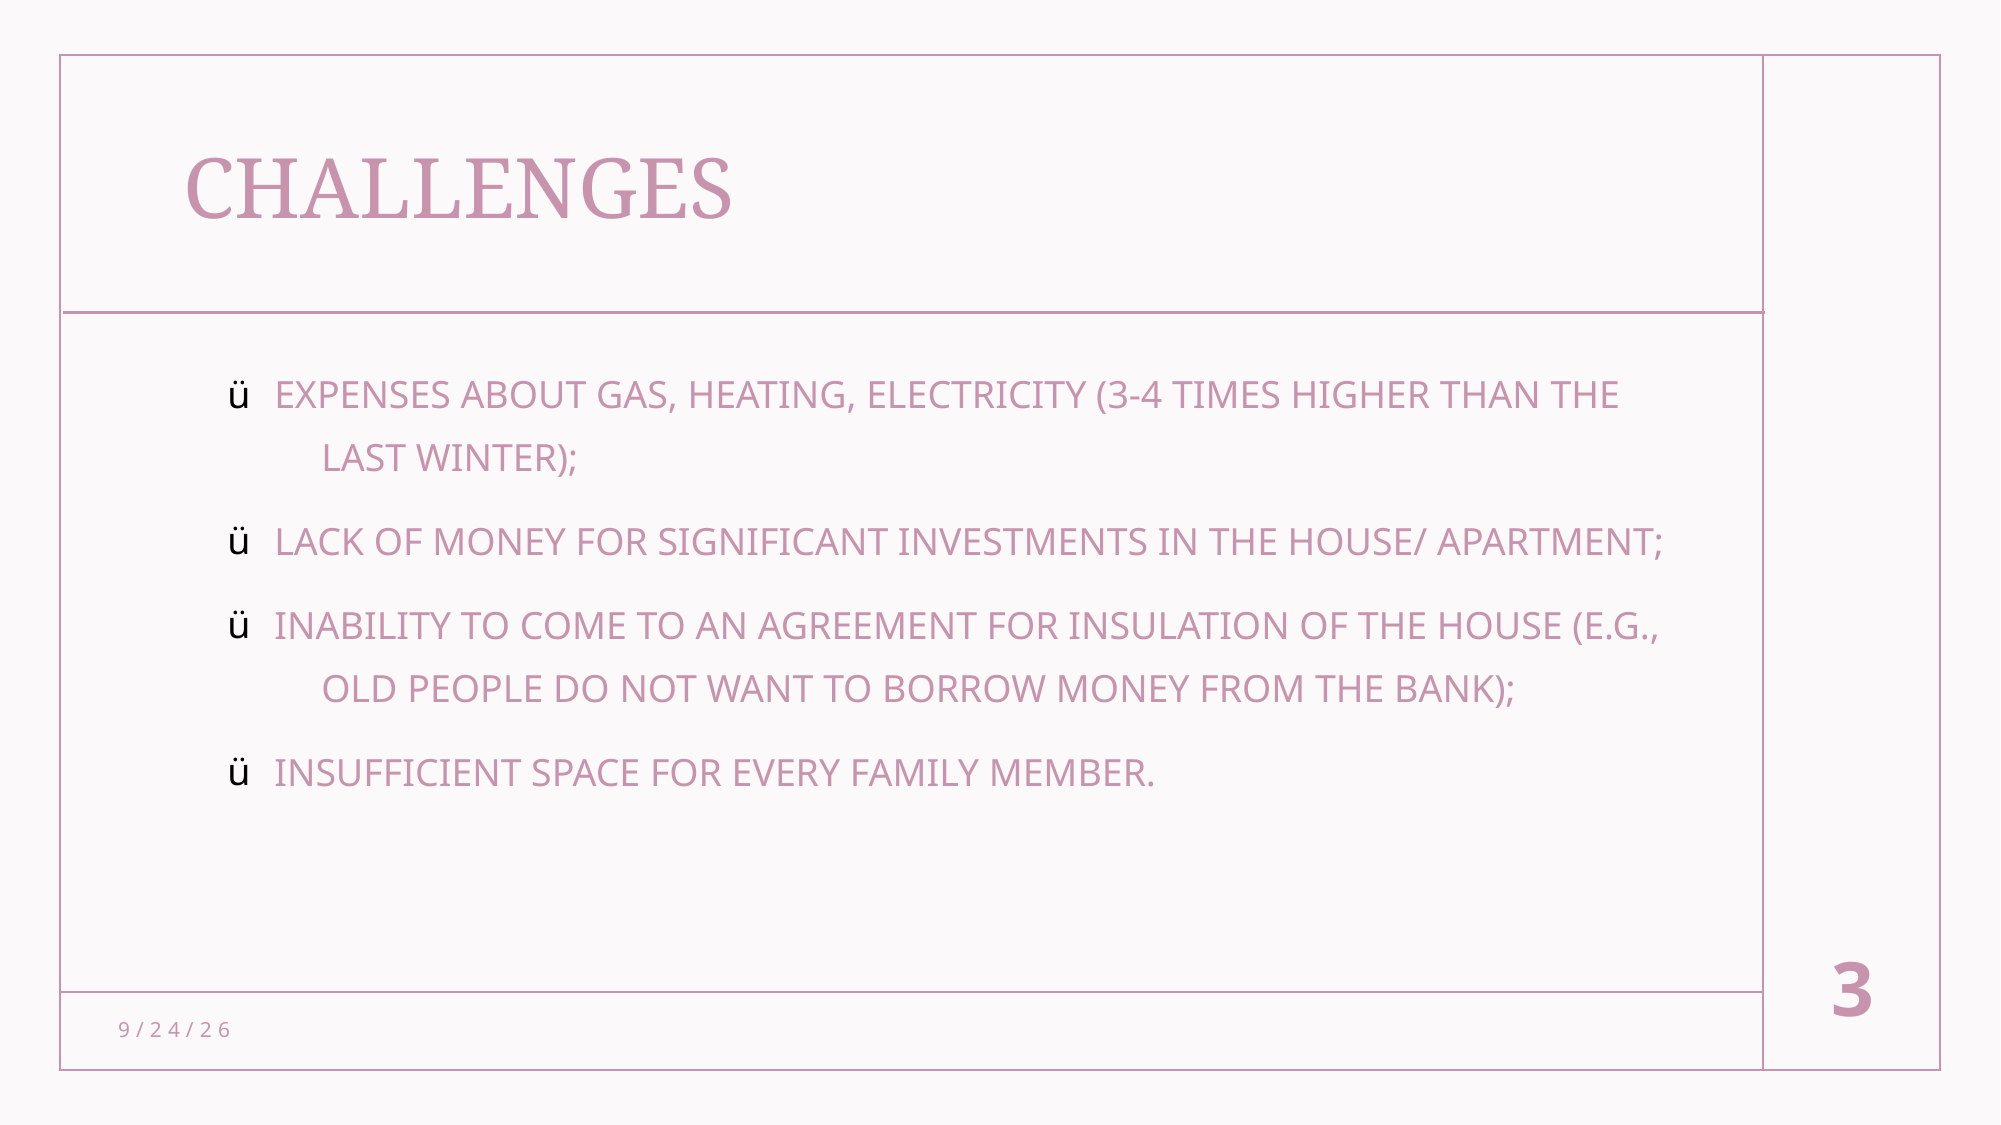

# CHALLENGES
EXPENSES ABOUT GAS, HEATING, ELECTRICITY (3-4 TIMES HIGHER THAN THE LAST WINTER);
LACK OF MONEY FOR SIGNIFICANT INVESTMENTS IN THE HOUSE/ APARTMENT;
INABILITY TO COME TO AN AGREEMENT FOR INSULATION OF THE HOUSE (E.G., OLD PEOPLE DO NOT WANT TO BORROW MONEY FROM THE BANK);
INSUFFICIENT SPACE FOR EVERY FAMILY MEMBER.